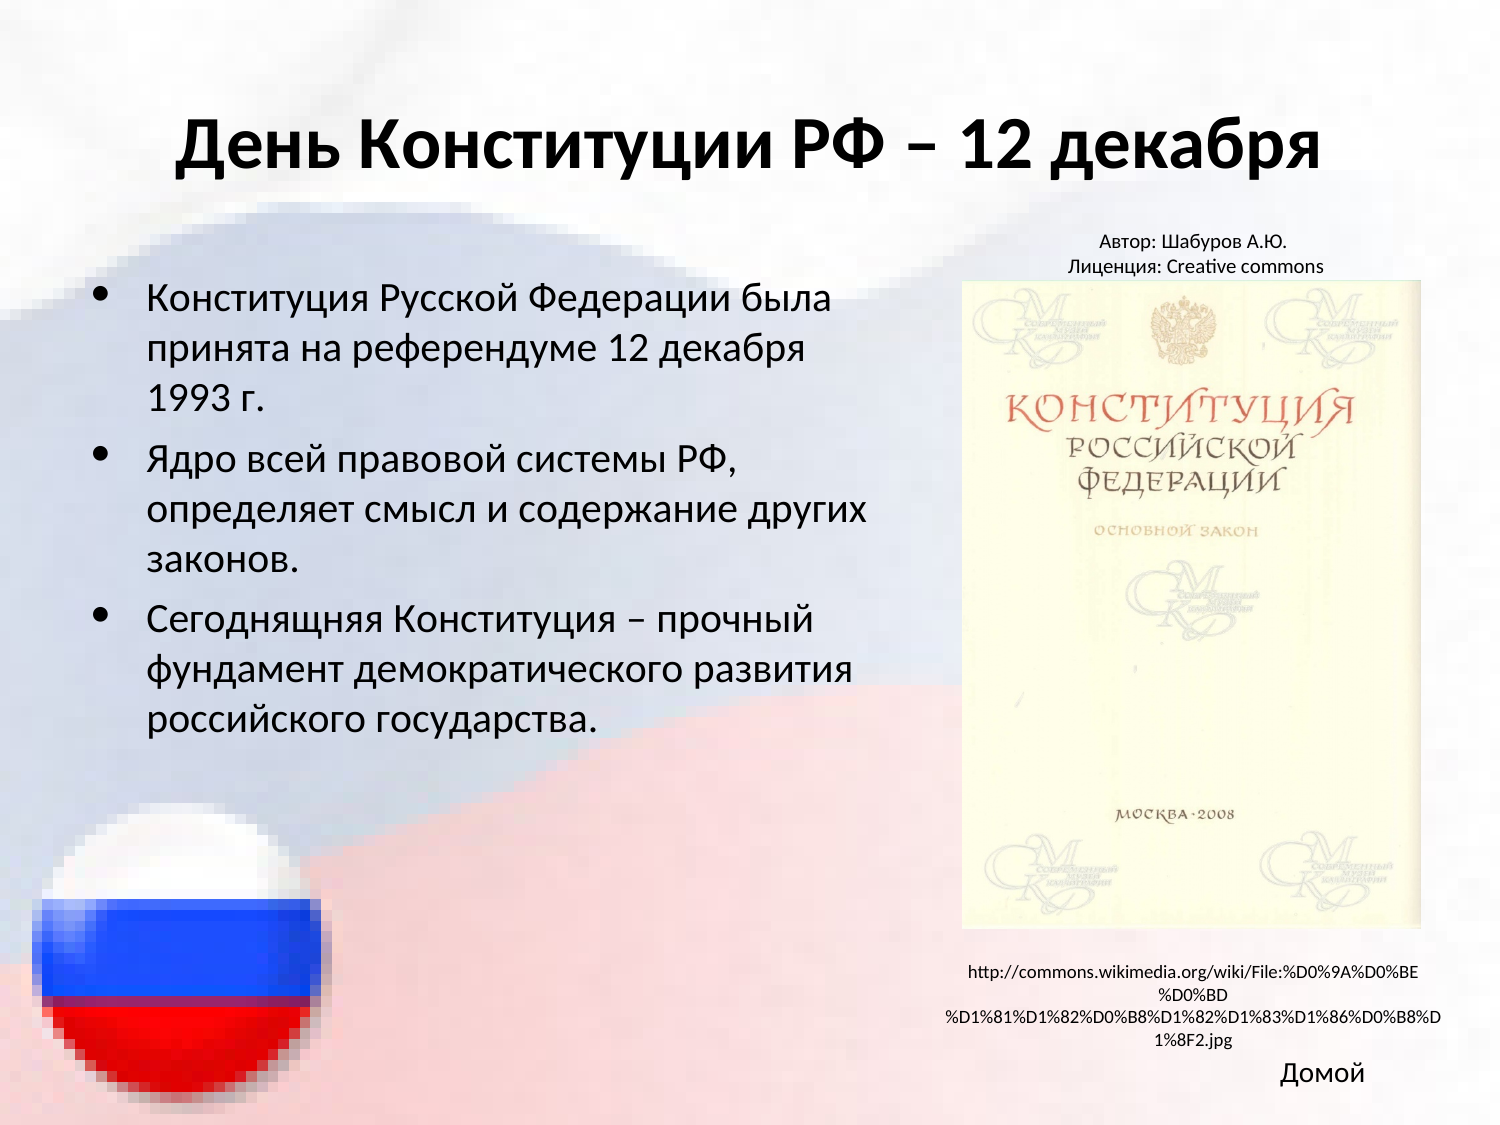

# День Конституции РФ – 12 декабря
Автор: Шабуров А.Ю.
Лиценция: Creative commons
Конституция Русской Федерации была принята на референдуме 12 декабря 1993 г.
Ядро всей правовой системы РФ, определяет смысл и содержание других законов.
Сегоднящняя Конституция – прочный фундамент демократического развития российского государства.
http://commons.wikimedia.org/wiki/File:%D0%9A%D0%BE%D0%BD%D1%81%D1%82%D0%B8%D1%82%D1%83%D1%86%D0%B8%D1%8F2.jpg
Домой